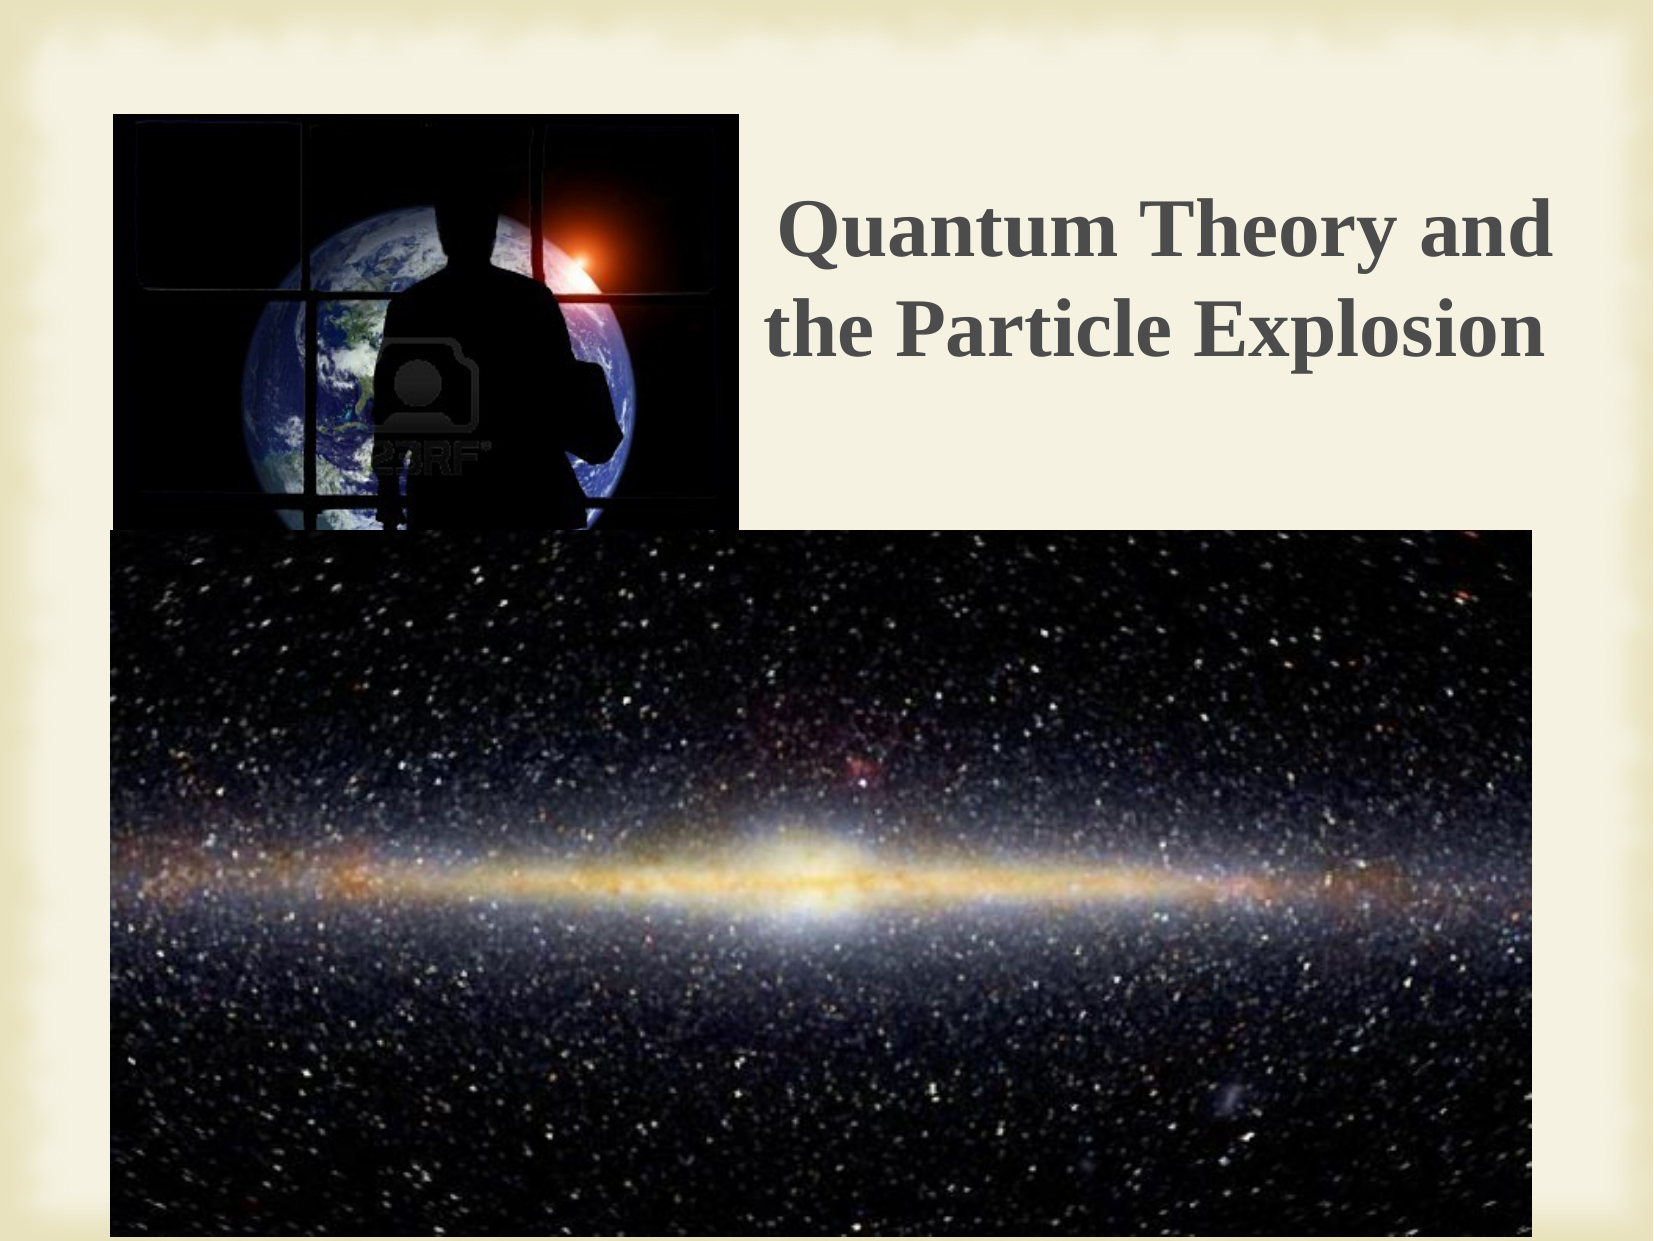

# Quantum Theory and the Particle Explosion